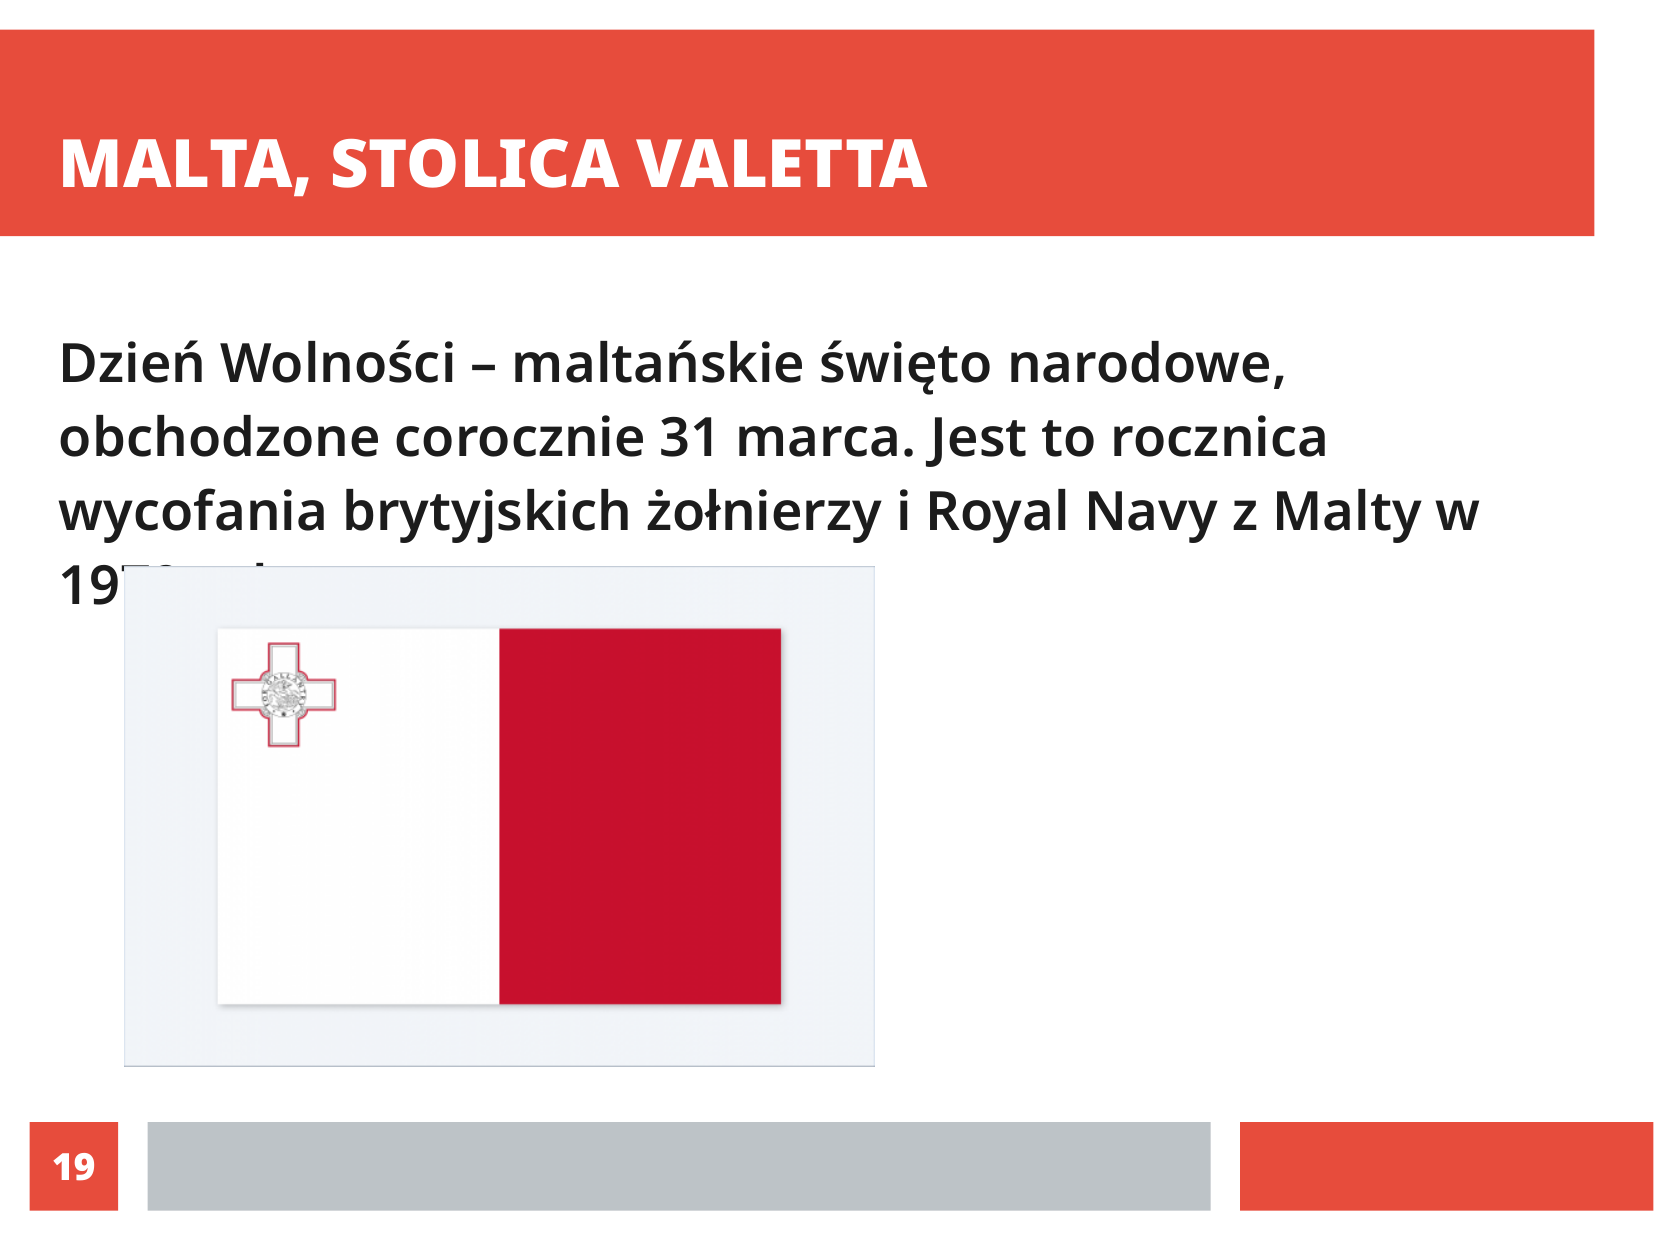

# MALTA, STOLICA VALETTA
Dzień Wolności – maltańskie święto narodowe, obchodzone corocznie 31 marca. Jest to rocznica wycofania brytyjskich żołnierzy i Royal Navy z Malty w 1979 roku.
19